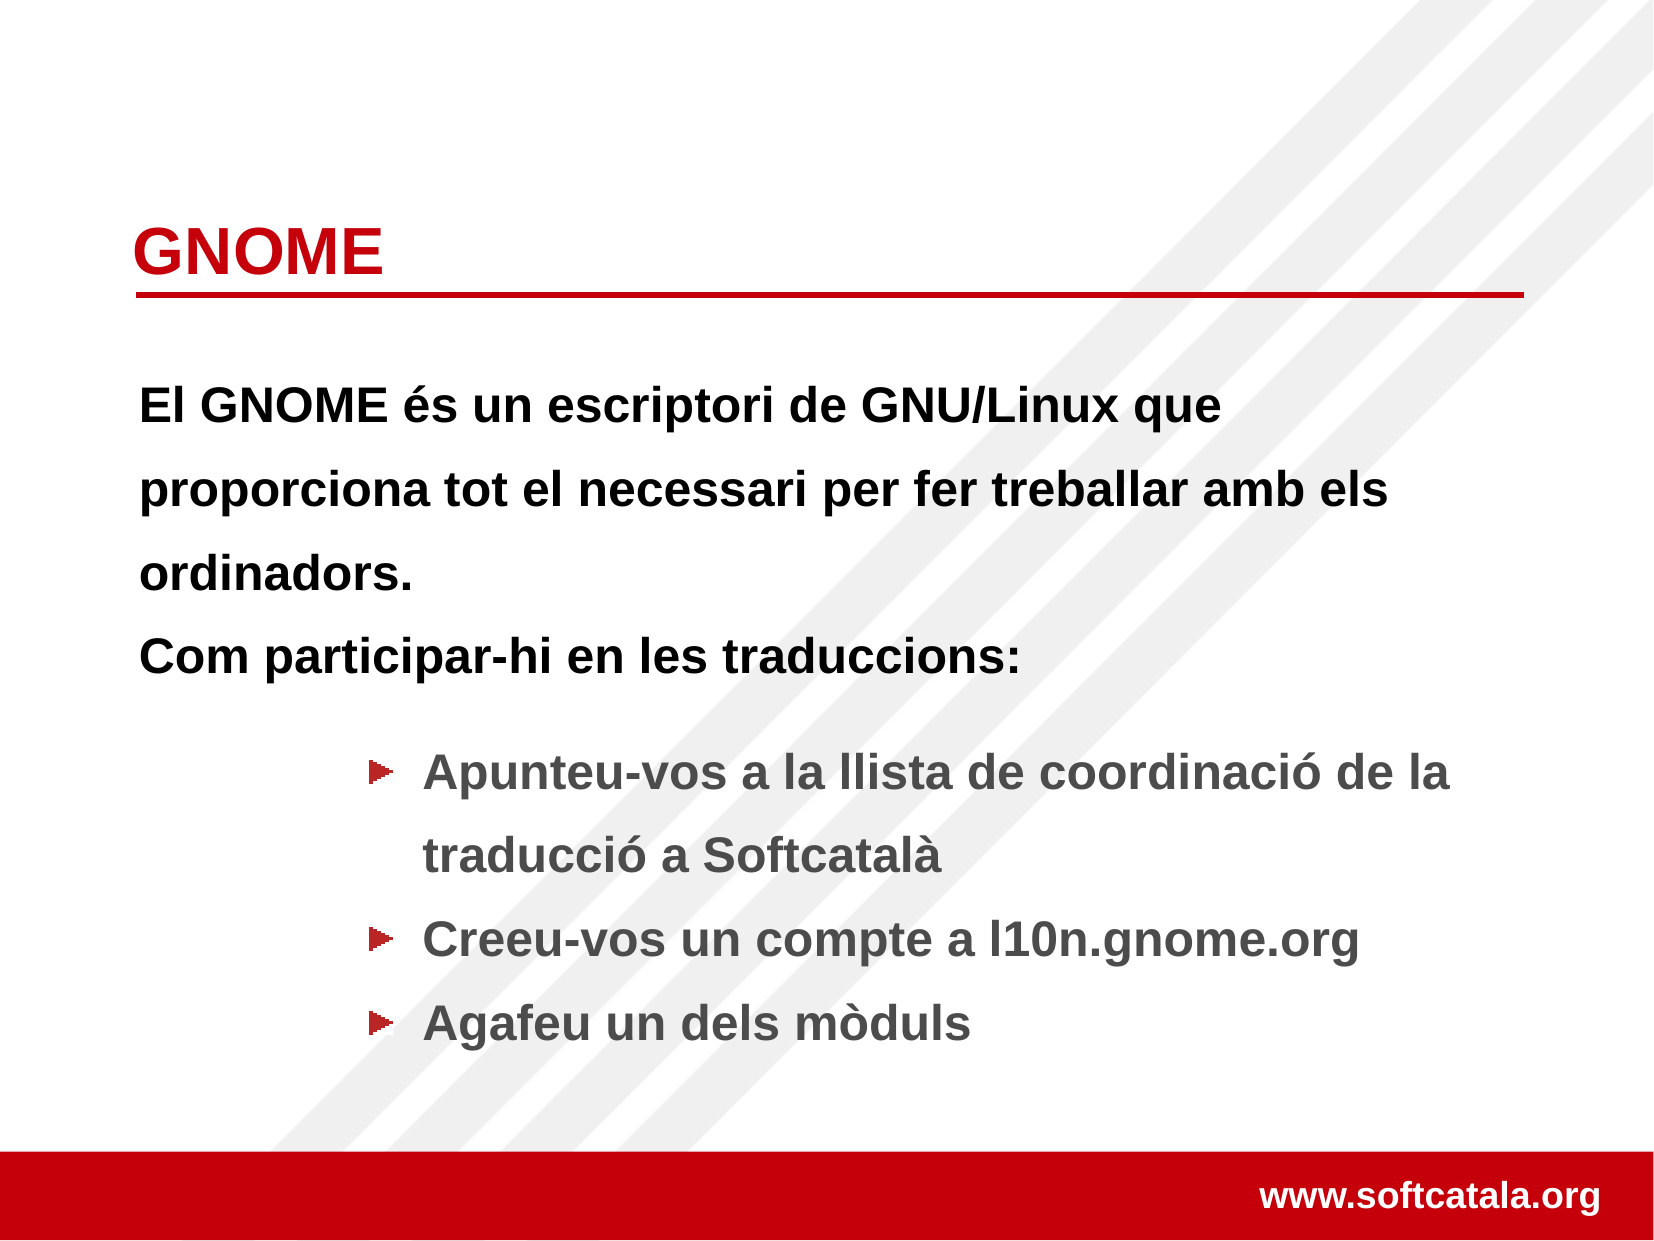

GNOME
El GNOME és un escriptori de GNU/Linux que proporciona tot el necessari per fer treballar amb els ordinadors.
Com participar-hi en les traduccions:
Apunteu-vos a la llista de coordinació de la traducció a Softcatalà
Creeu-vos un compte a l10n.gnome.org
Agafeu un dels mòduls
 www.softcatala.org